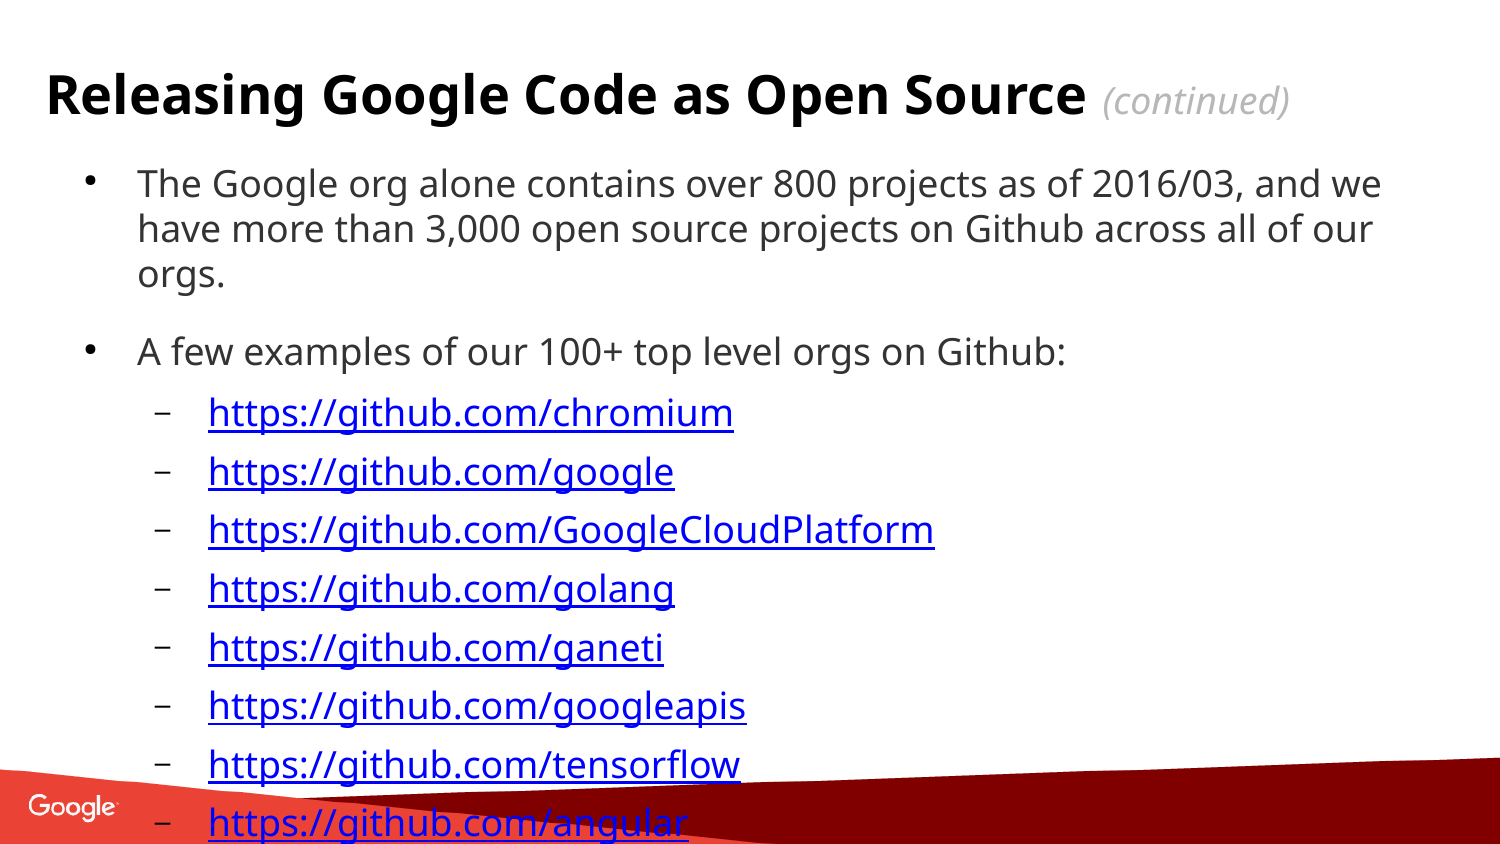

Releasing Google Code as Open Source (continued)
# The Google org alone contains over 800 projects as of 2016/03, and we have more than 3,000 open source projects on Github across all of our orgs.
A few examples of our 100+ top level orgs on Github:
https://github.com/chromium
https://github.com/google
https://github.com/GoogleCloudPlatform
https://github.com/golang
https://github.com/ganeti
https://github.com/googleapis
https://github.com/tensorflow
https://github.com/angular